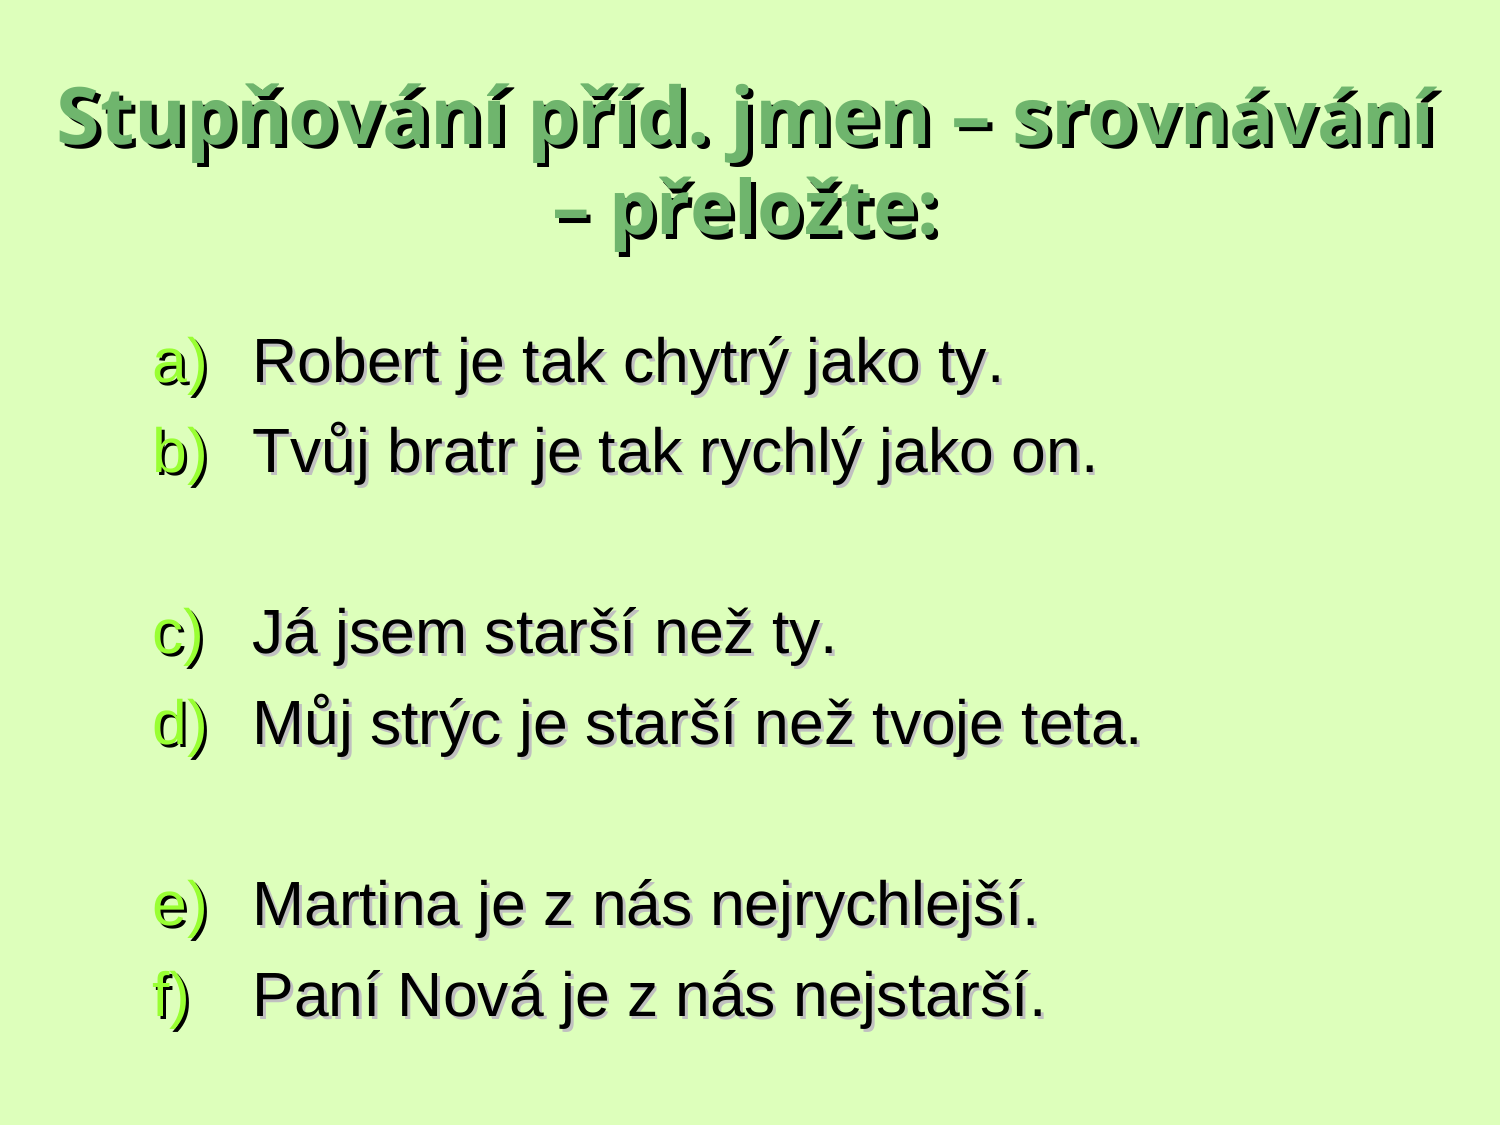

# Stupňování příd. jmen – srovnávání – přeložte:
Robert je tak chytrý jako ty.
Tvůj bratr je tak rychlý jako on.
Já jsem starší než ty.
Můj strýc je starší než tvoje teta.
Martina je z nás nejrychlejší.
Paní Nová je z nás nejstarší.